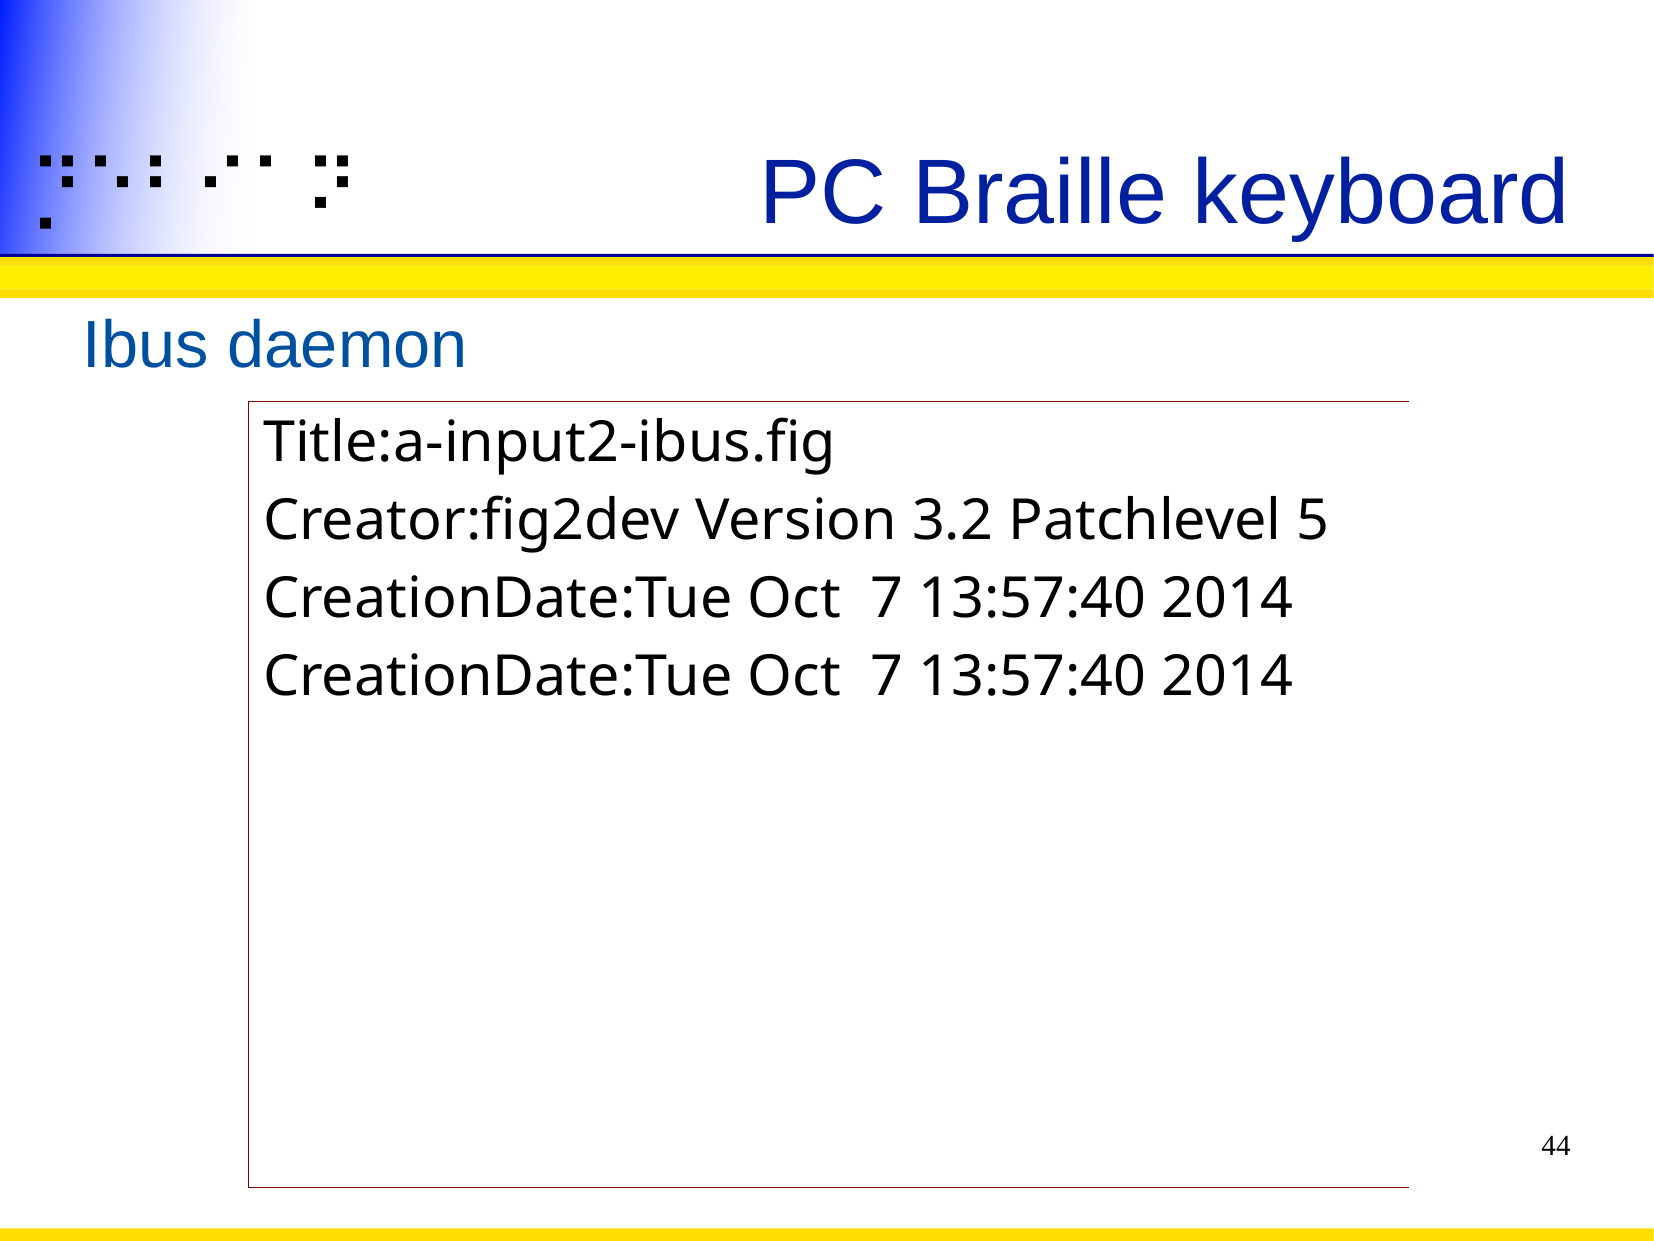

# PC Braille keyboard
Ibus daemon
44